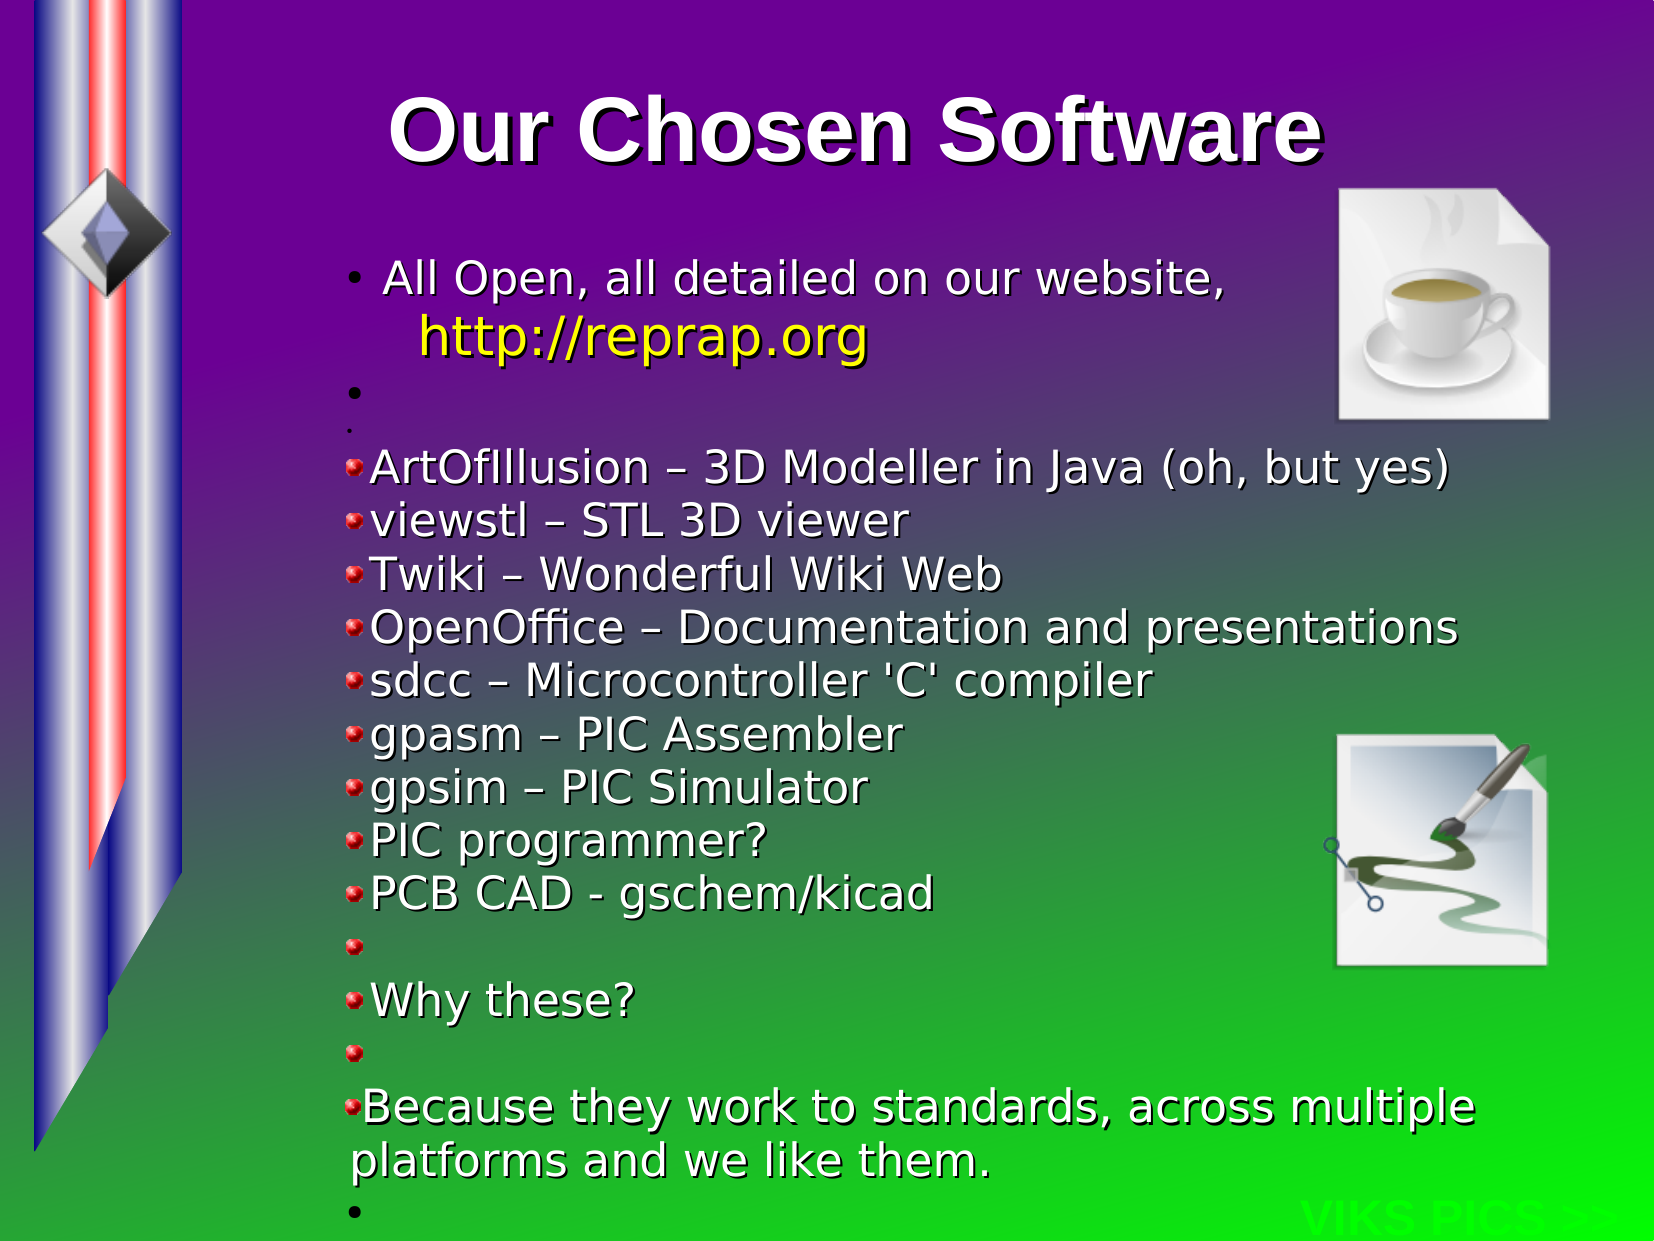

# Our Chosen Software
All Open, all detailed on our website, http://reprap.org
ArtOfIllusion – 3D Modeller in Java (oh, but yes)
viewstl – STL 3D viewer
Twiki – Wonderful Wiki Web
OpenOffice – Documentation and presentations
sdcc – Microcontroller 'C' compiler
gpasm – PIC Assembler
gpsim – PIC Simulator
PIC programmer?
PCB CAD - gschem/kicad
Why these?
Because they work to standards, across multiple platforms and we like them.
VIKS PICS >>